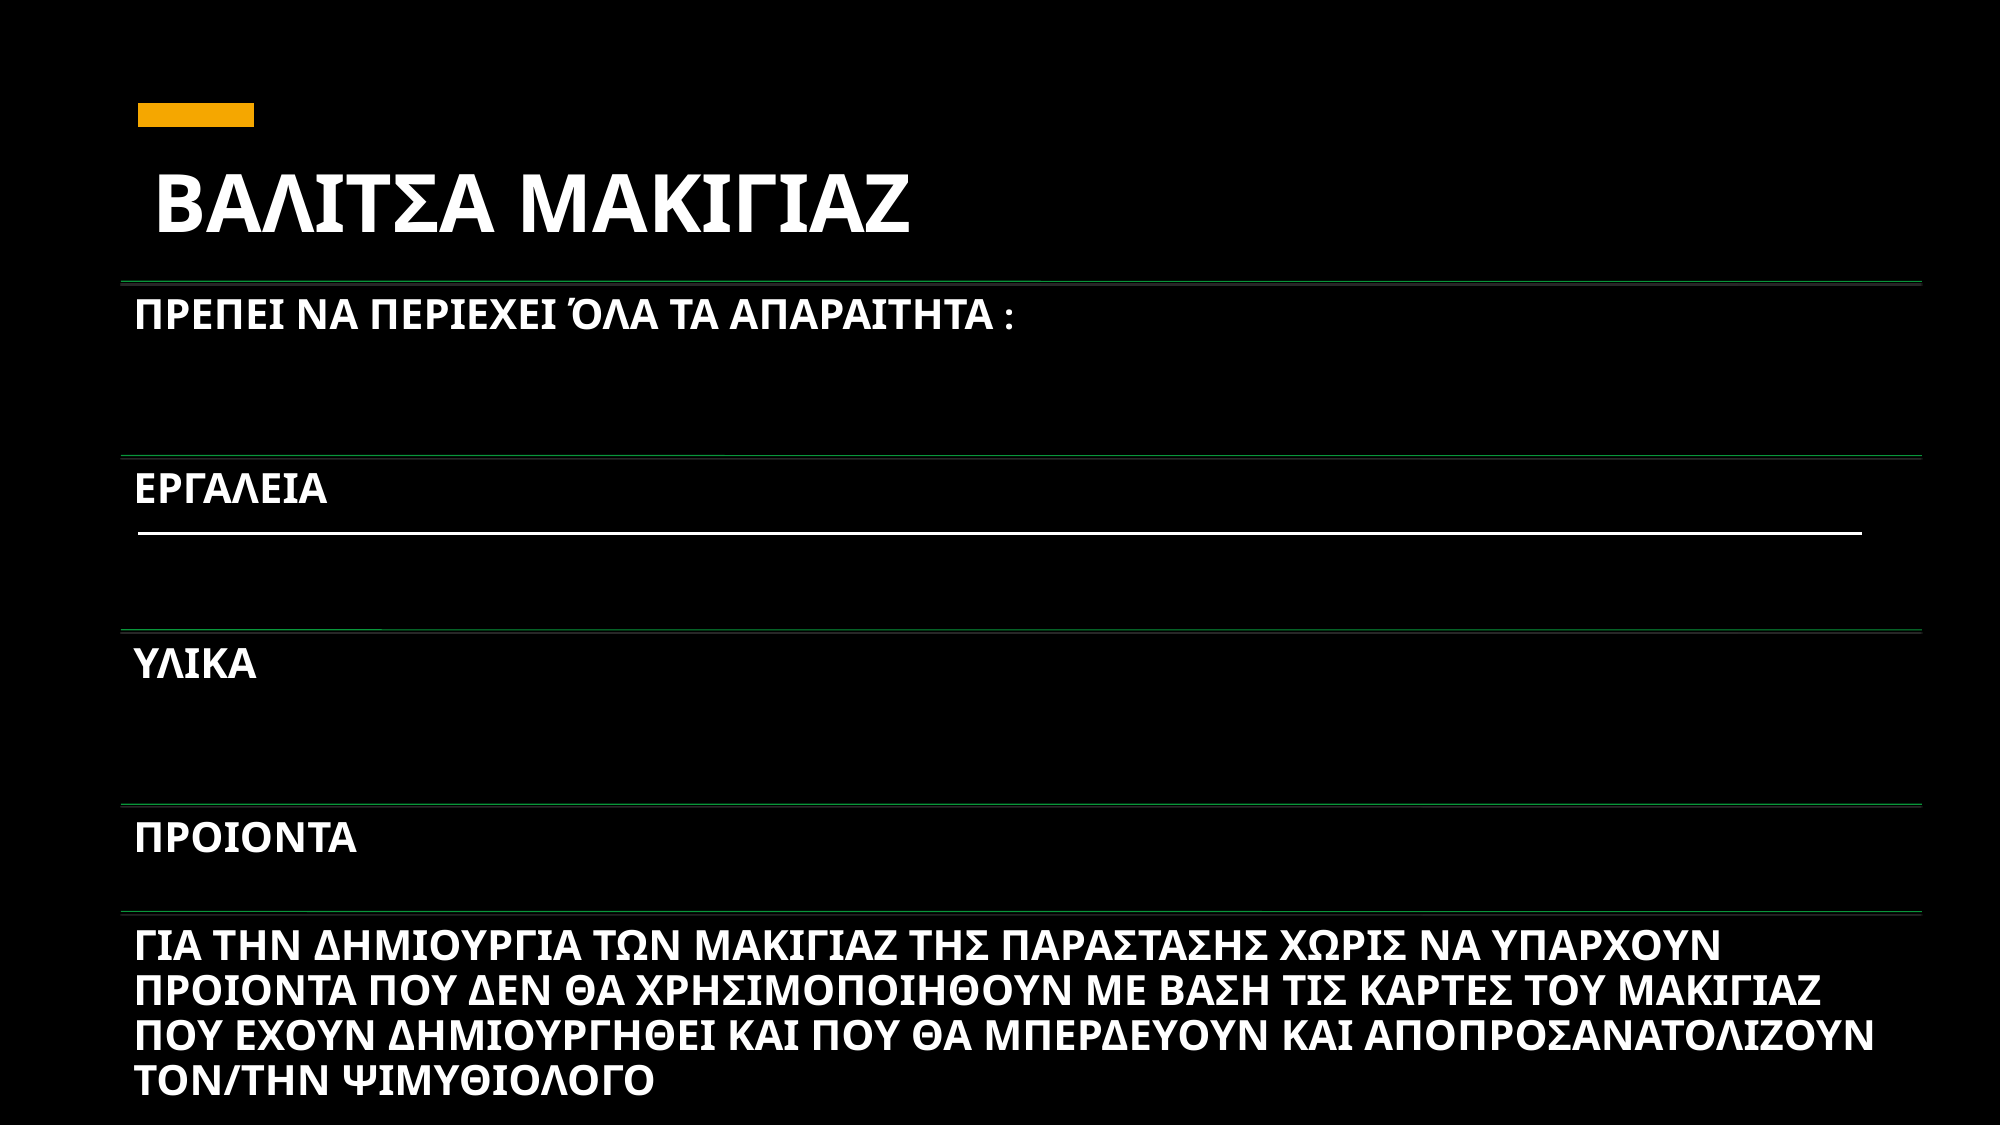

# ΒΑΛΙΤΣΑ ΜΑΚΙΓΙΑΖ
ΠΡΕΠΕΙ ΝΑ ΠΕΡΙΕΧΕΙ ΌΛΑ ΤΑ ΑΠΑΡΑΙΤΗΤΑ :
ΕΡΓΑΛΕΙΑ
ΥΛΙΚΑ
ΠΡΟΙΟΝΤΑ
ΓΙΑ ΤΗΝ ΔΗΜΙΟΥΡΓΙΑ ΤΩΝ ΜΑΚΙΓΙΑΖ ΤΗΣ ΠΑΡΑΣΤΑΣΗΣ ΧΩΡΙΣ ΝΑ ΥΠΑΡΧΟΥΝ ΠΡΟΙΟΝΤΑ ΠΟΥ ΔΕΝ ΘΑ ΧΡΗΣΙΜΟΠΟΙΗΘΟΥΝ ΜΕ ΒΑΣΗ ΤΙΣ ΚΑΡΤΕΣ ΤΟΥ ΜΑΚΙΓΙΑΖ ΠΟΥ ΕΧΟΥΝ ΔΗΜΙΟΥΡΓΗΘΕΙ ΚΑΙ ΠΟΥ ΘΑ ΜΠΕΡΔΕΥΟΥΝ ΚΑΙ ΑΠΟΠΡΟΣΑΝΑΤΟΛΙΖΟΥΝ ΤΟΝ/ΤΗΝ ΨΙΜΥΘΙΟΛΟΓΟ